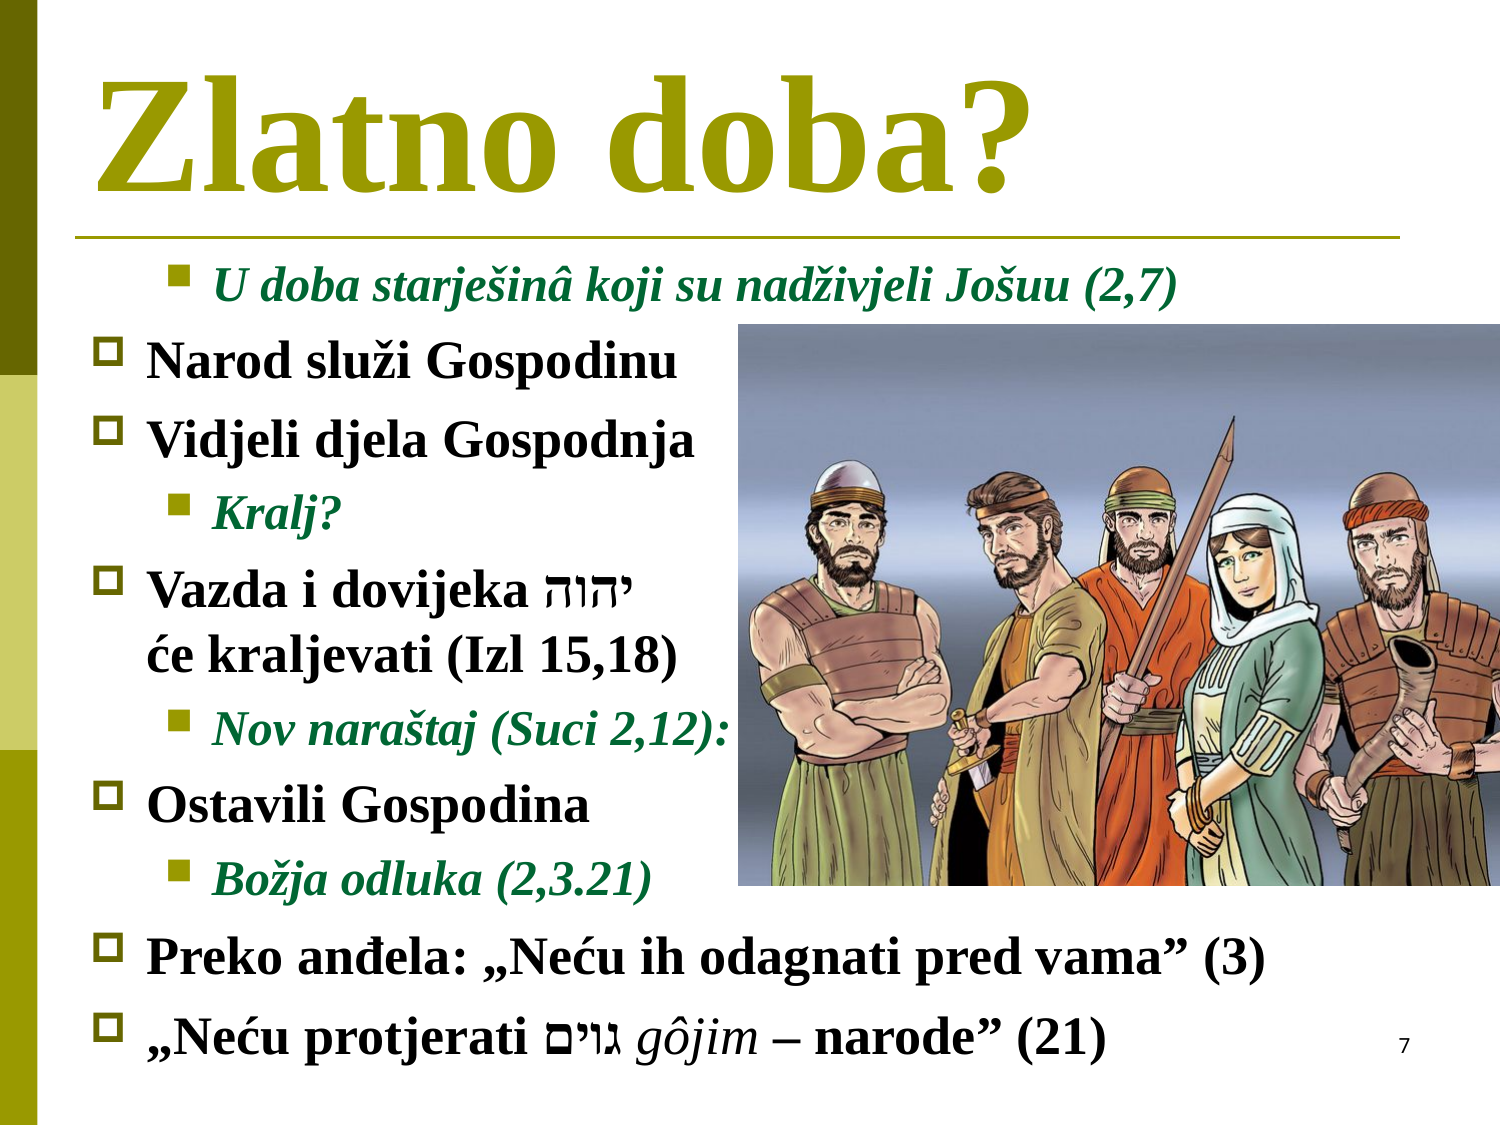

# Zlatno doba?
U doba starješinâ koji su nadživjeli Jošuu (2,7)
Narod služi Gospodinu
Vidjeli djela Gospodnja
Kralj?
Vazda i dovijeka יהוה
će kraljevati (Izl 15,18)
Nov naraštaj (Suci 2,12):
Ostavili Gospodina
Božja odluka (2,3.21)
Preko anđela: „Neću ih odagnati pred vama” (3)
„Neću protjerati גוים gôjim – narode” (21)